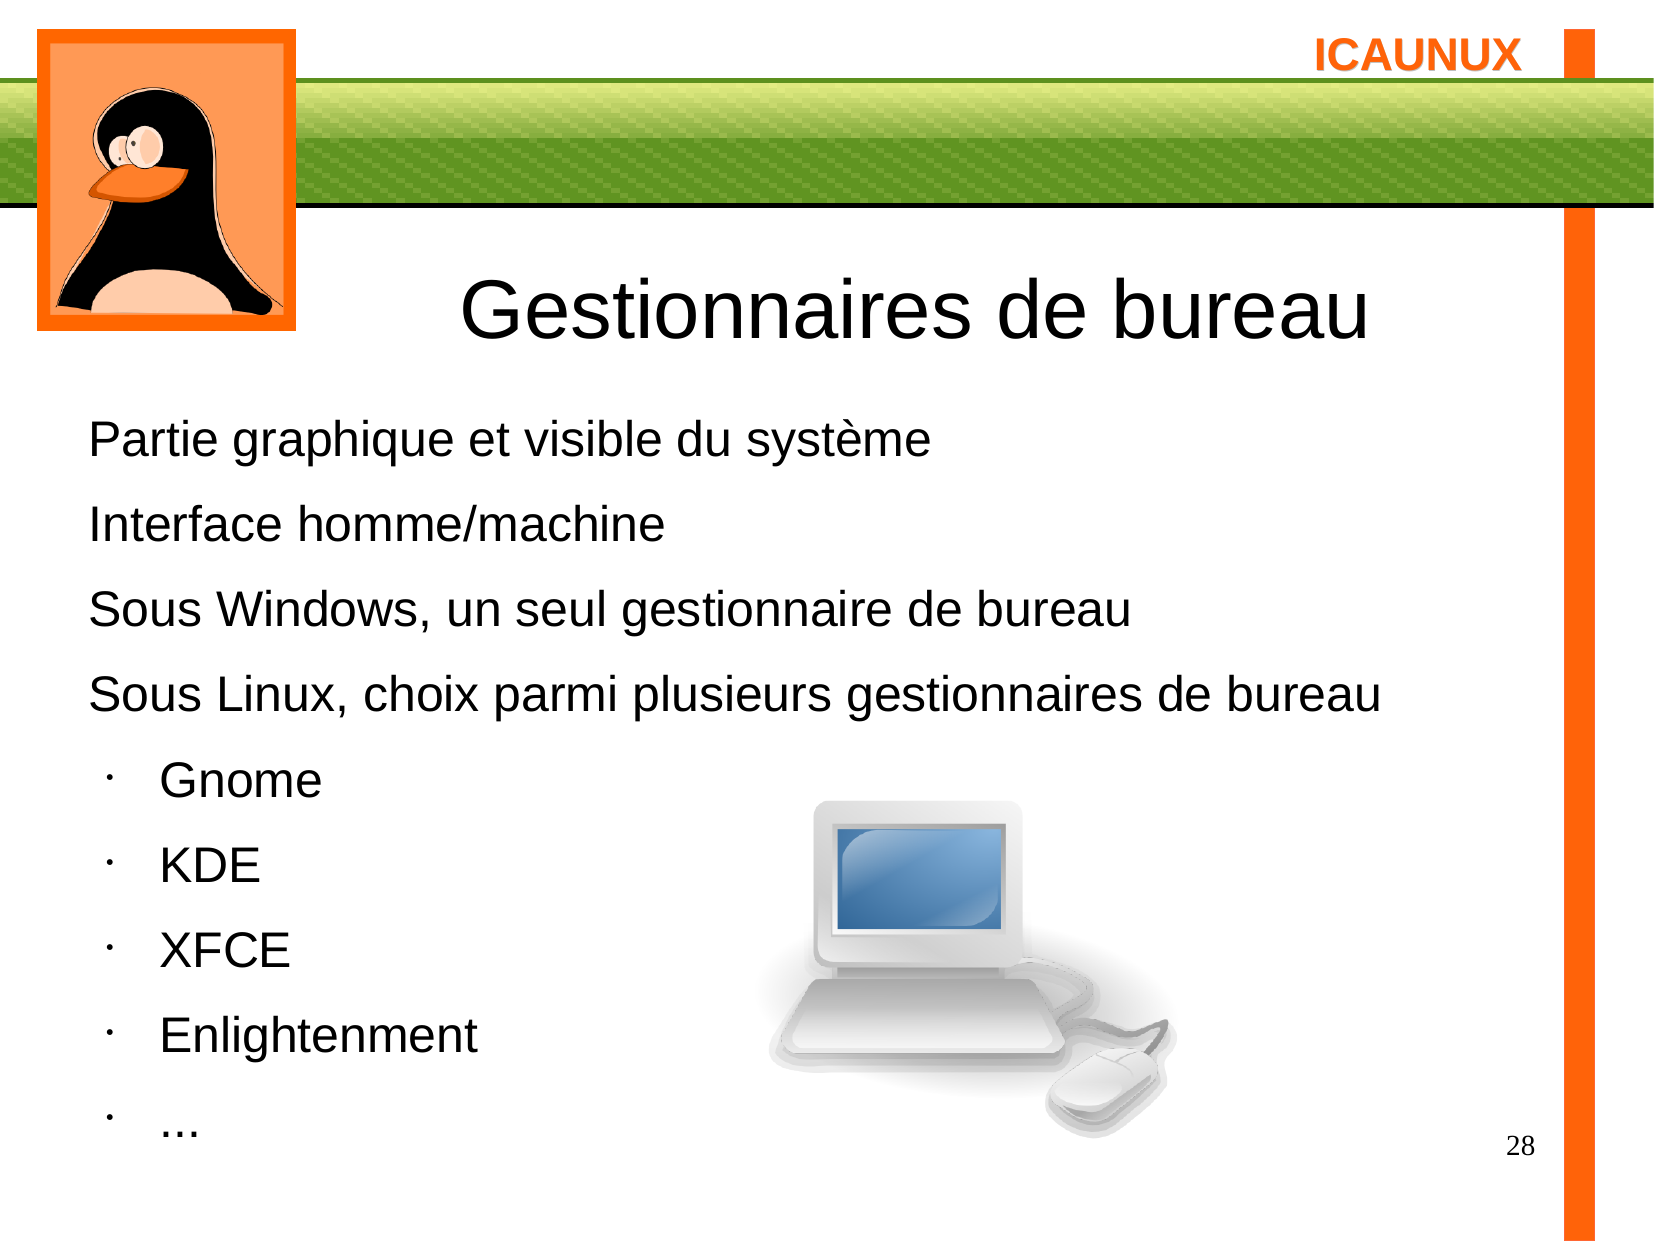

# Gestionnaires de bureau
Partie graphique et visible du système
Interface homme/machine
Sous Windows, un seul gestionnaire de bureau
Sous Linux, choix parmi plusieurs gestionnaires de bureau
Gnome
KDE
XFCE
Enlightenment
...
28